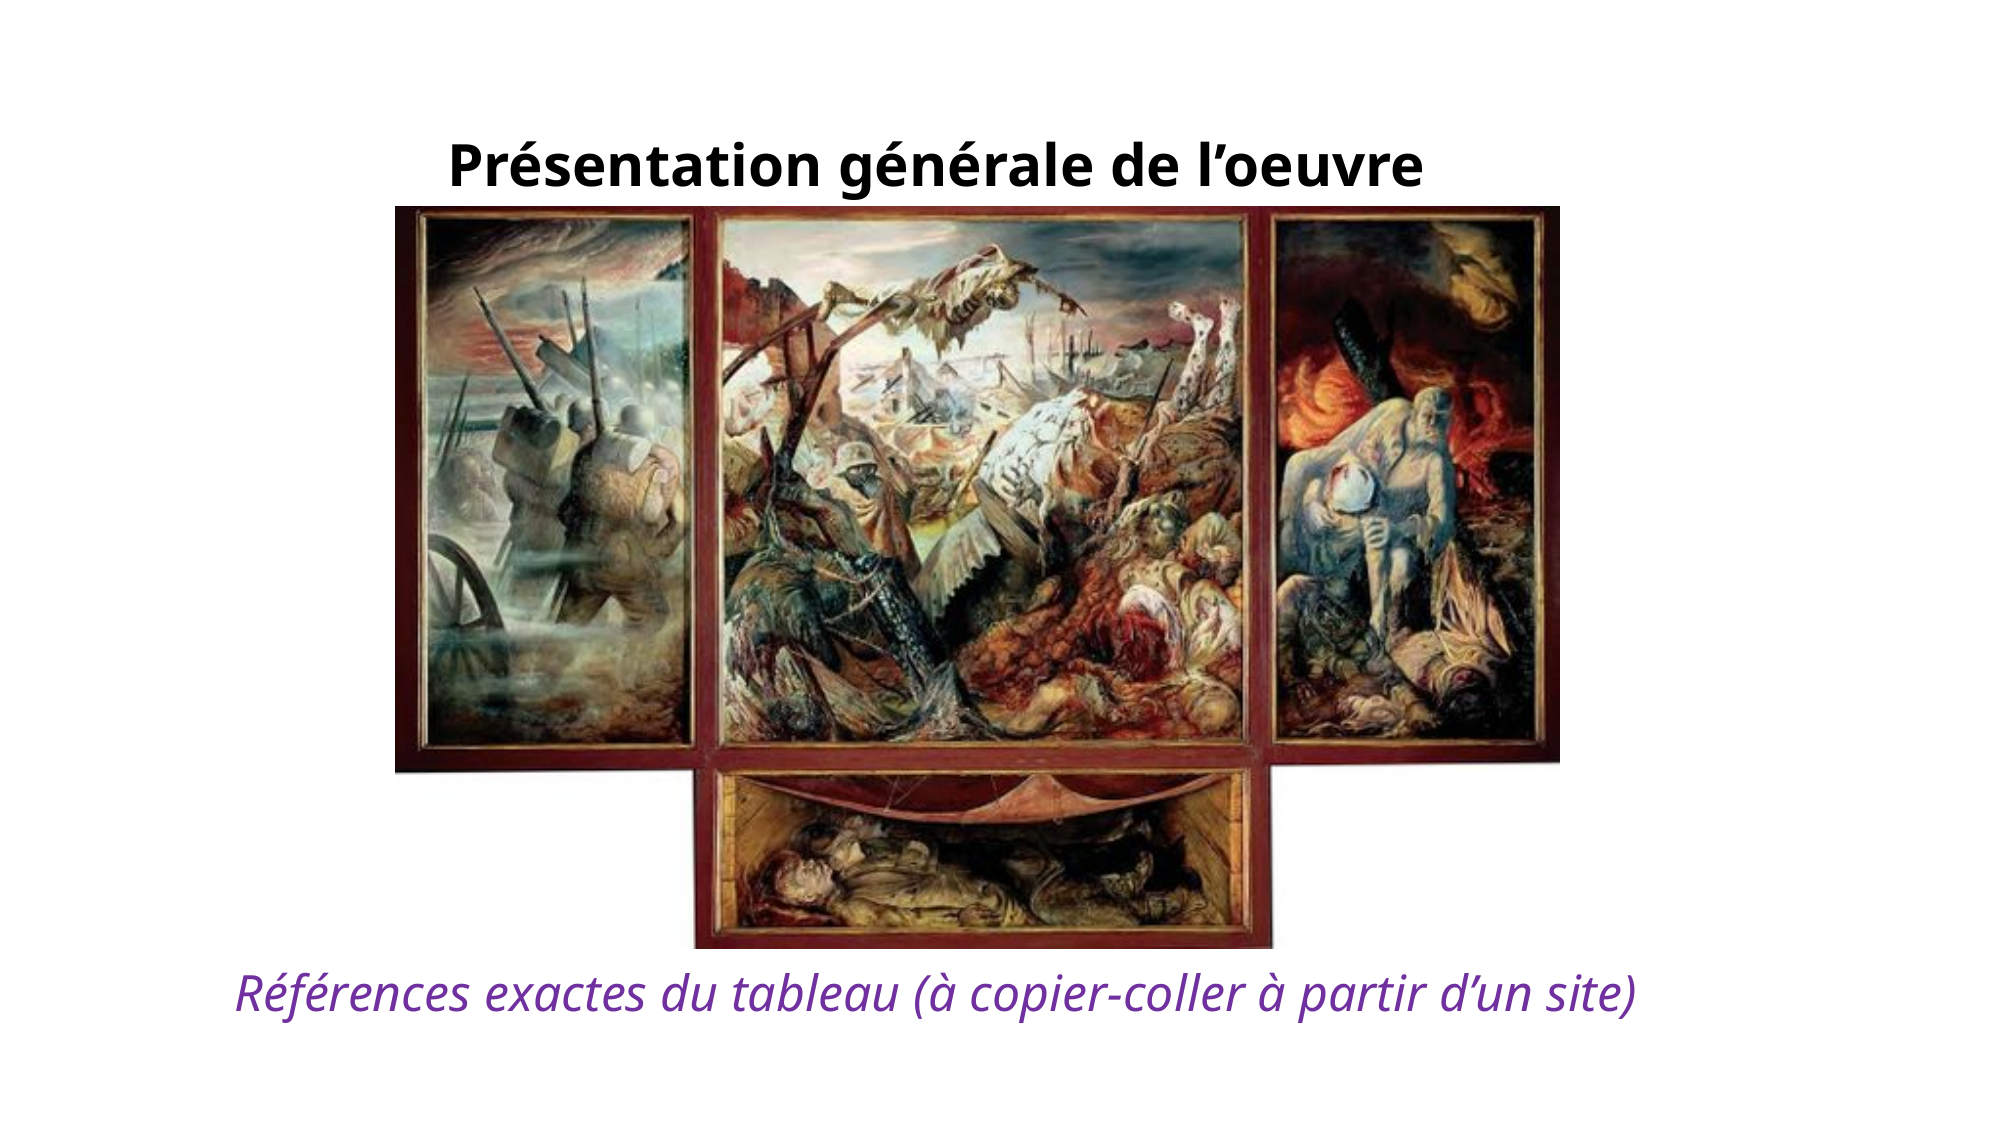

# Présentation générale de l’oeuvre
Références exactes du tableau (à copier-coller à partir d’un site)